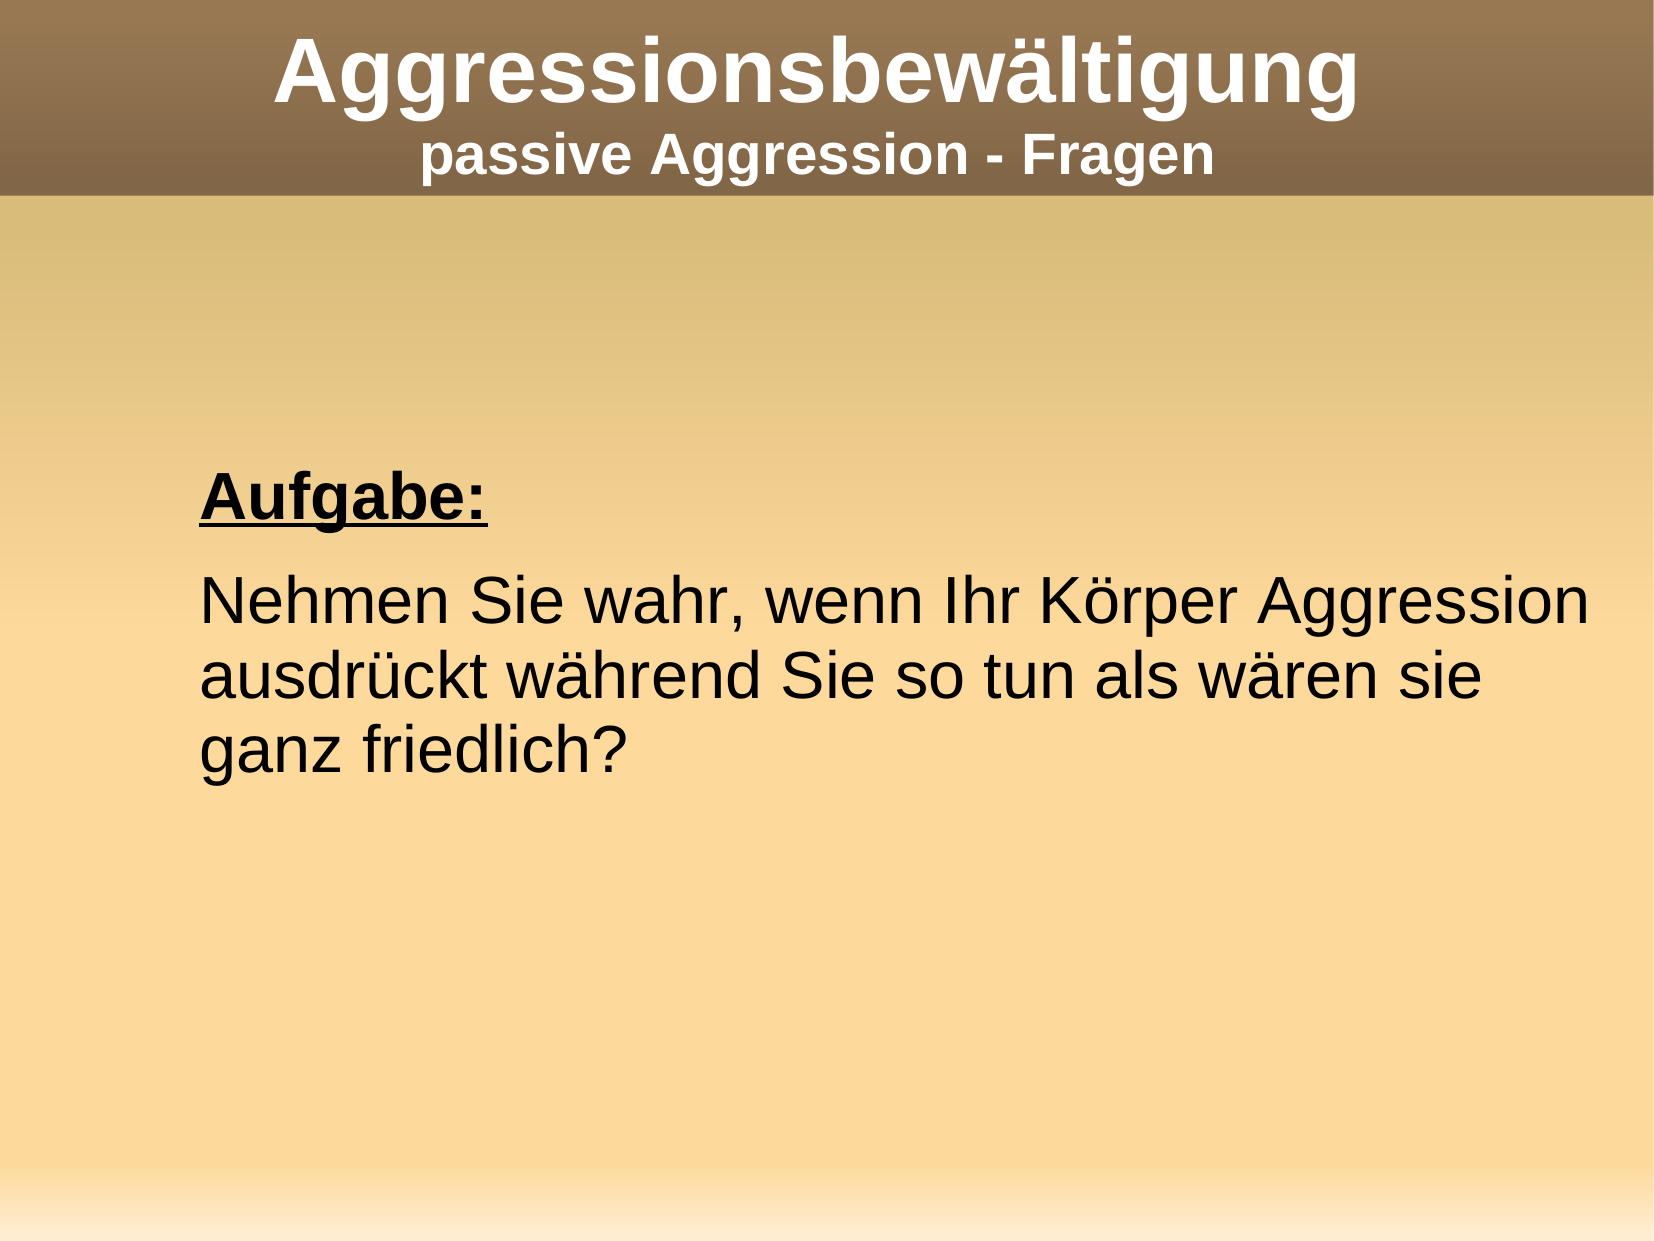

Aggressionsbewältigung
passive Aggression - Fragen
# Aufgabe:
Nehmen Sie wahr, wenn Ihr Körper Aggression ausdrückt während Sie so tun als wären sie ganz friedlich?